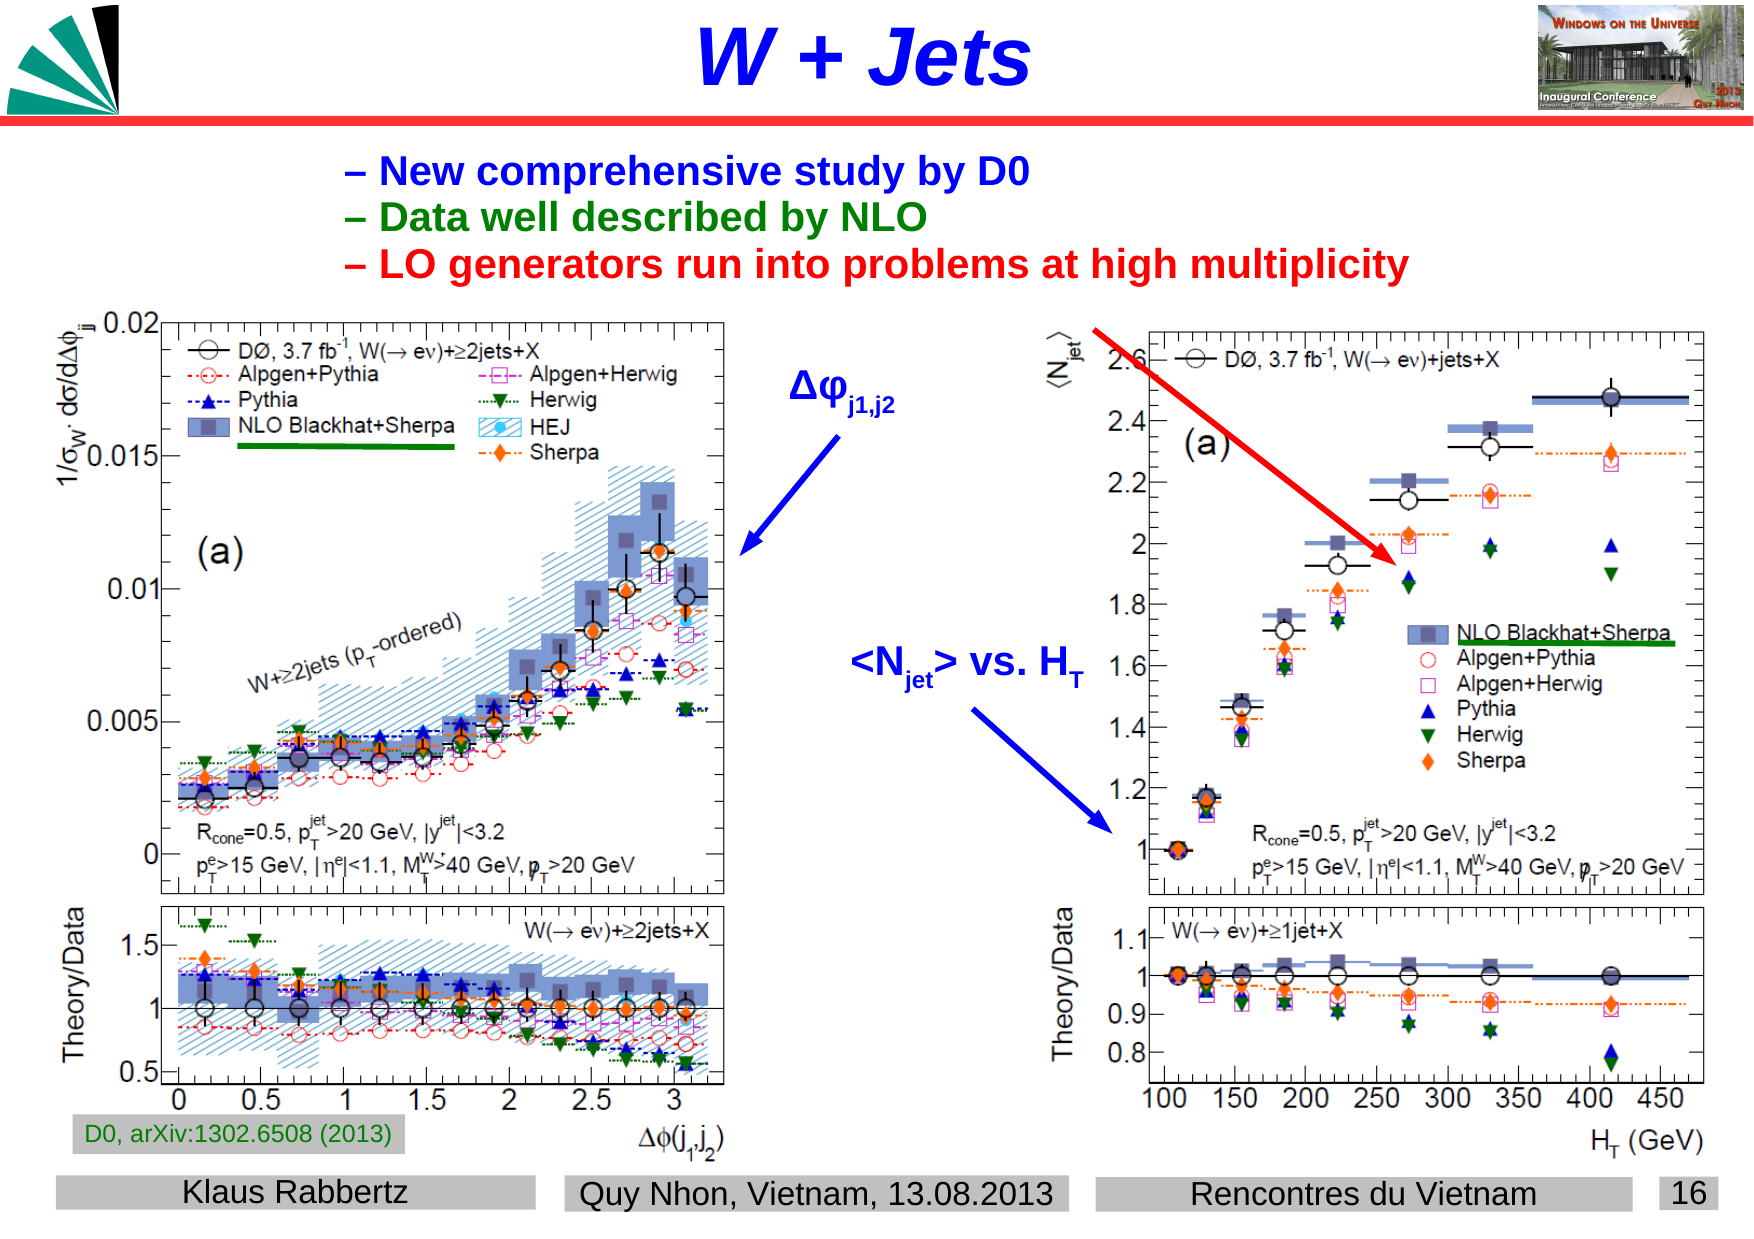

# W + Jets
– New comprehensive study by D0
– Data well described by NLO
– LO generators run into problems at high multiplicity
Δφj1,j2
<Njet> vs. HT
D0, arXiv:1302.6508 (2013)